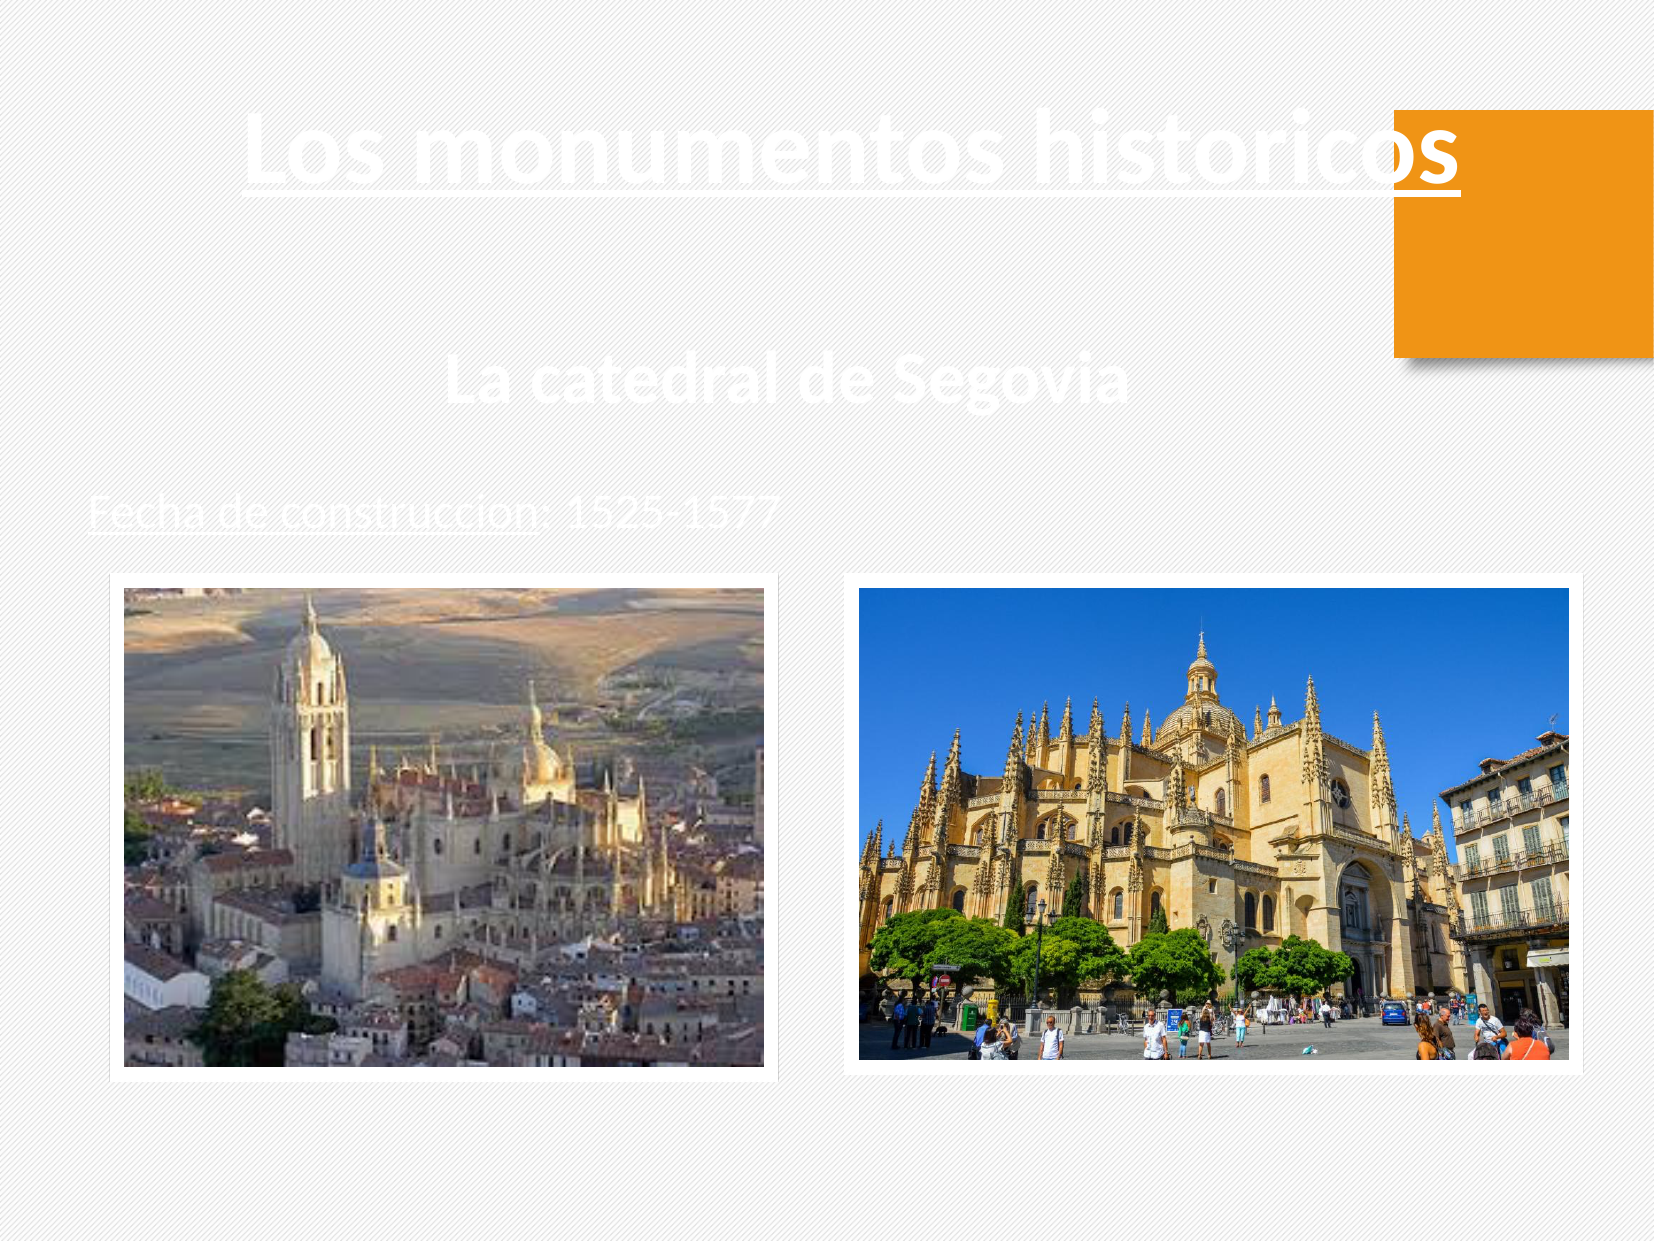

Los monumentos historicos
 La catedral de Segovia
Fecha de construccion: 1525-1577